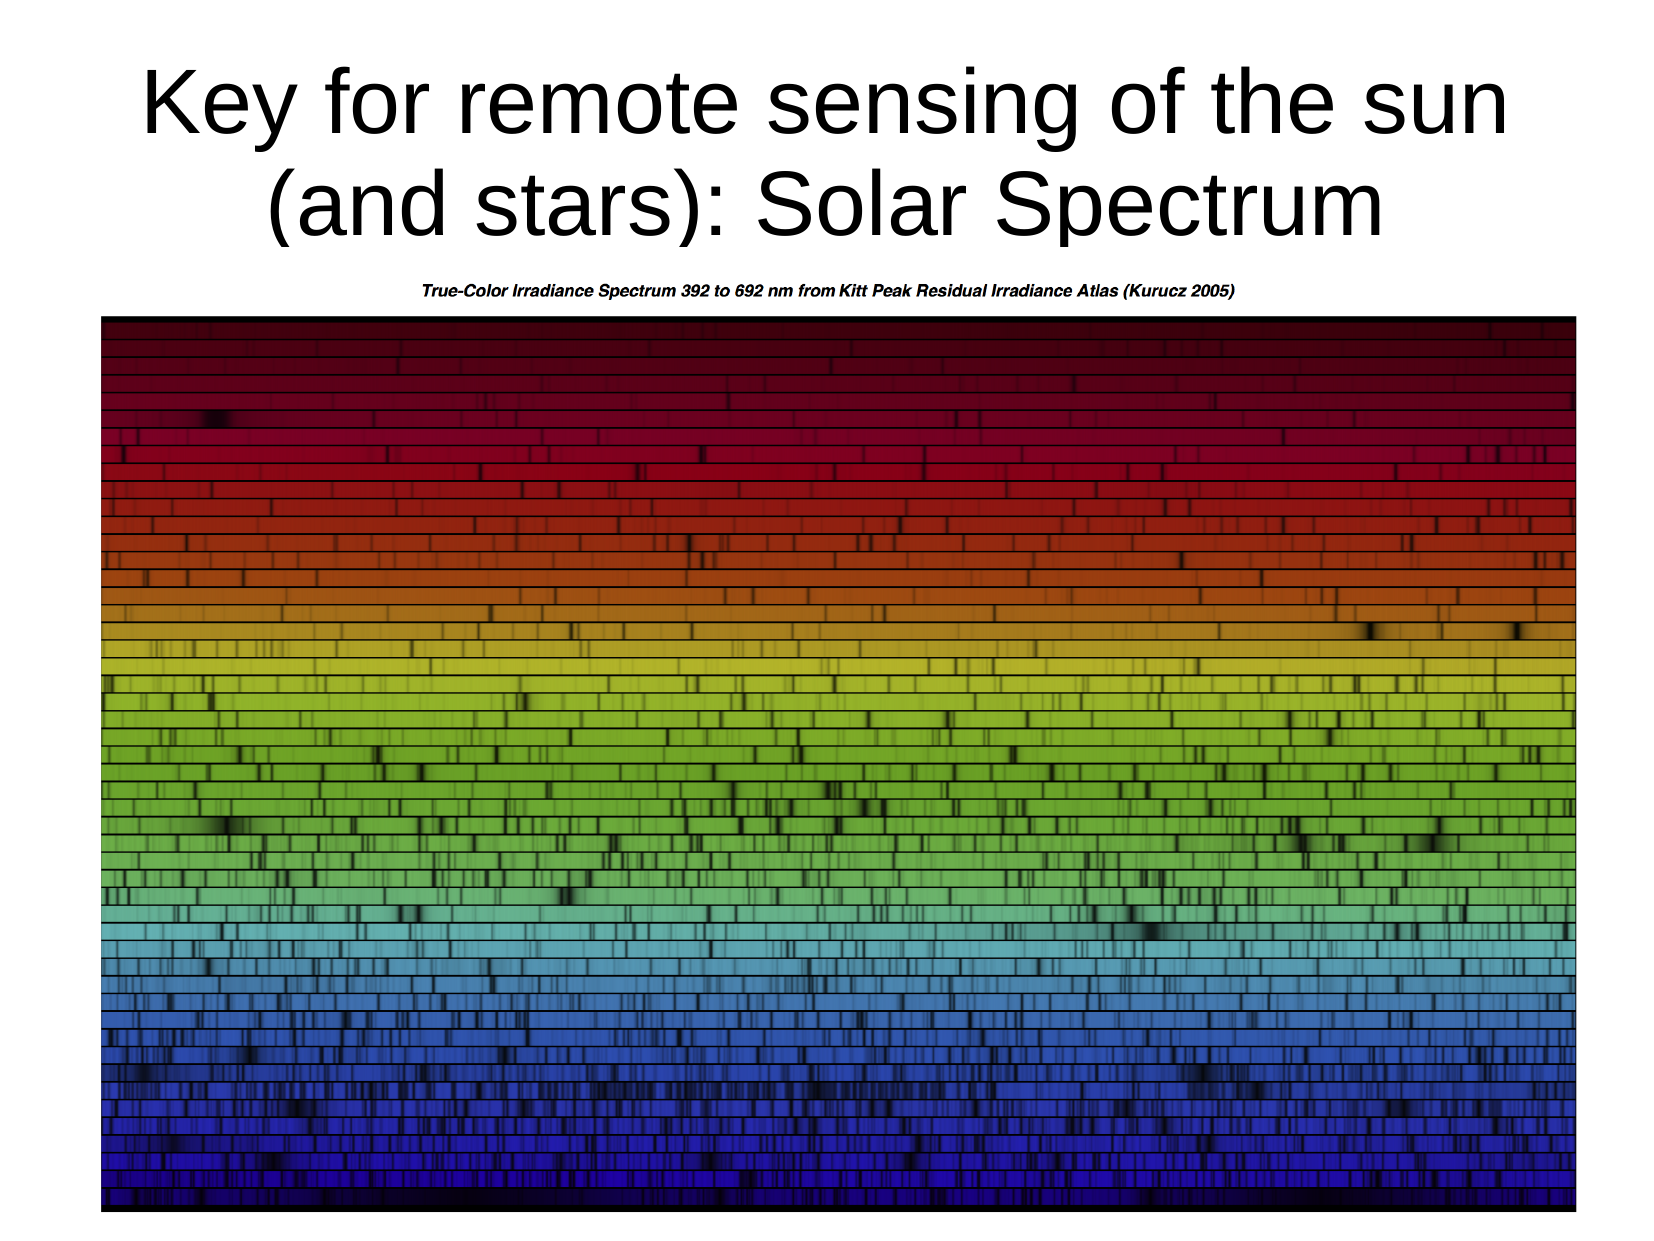

# Key for remote sensing of the sun (and stars): Solar Spectrum